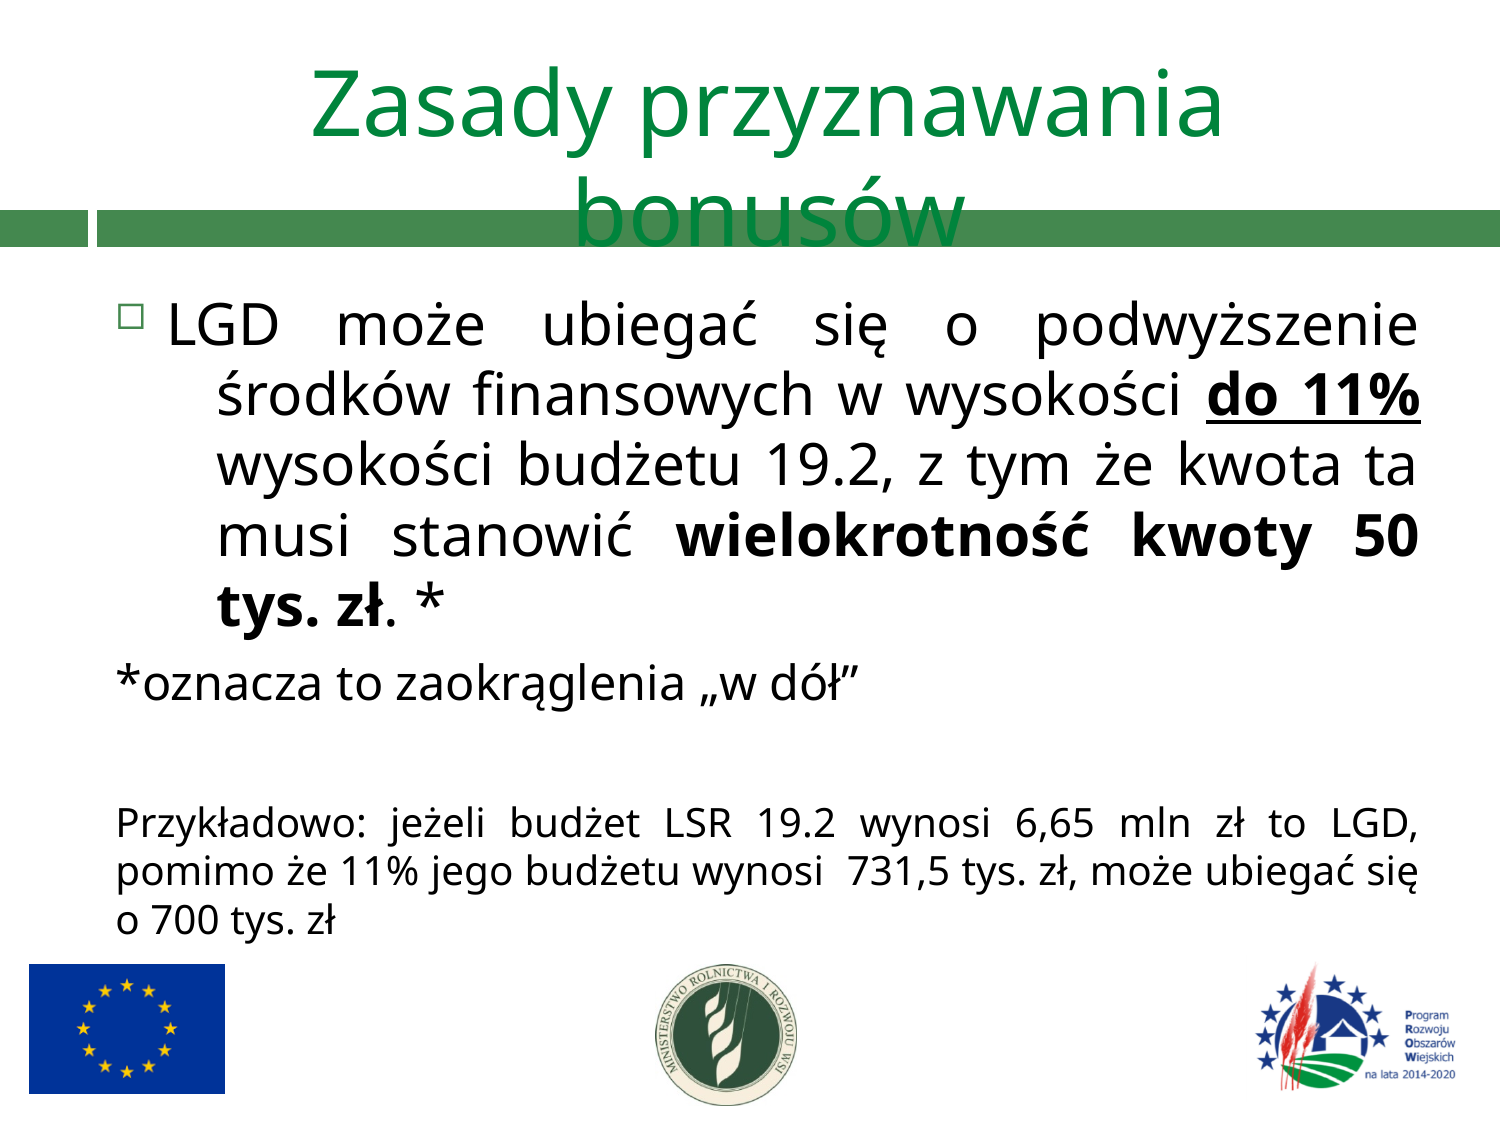

# Zasady przyznawania bonusów
LGD może ubiegać się o podwyższenie środków finansowych w wysokości do 11% wysokości budżetu 19.2, z tym że kwota ta musi stanowić wielokrotność kwoty 50 tys. zł. *
*oznacza to zaokrąglenia „w dół”
Przykładowo: jeżeli budżet LSR 19.2 wynosi 6,65 mln zł to LGD, pomimo że 11% jego budżetu wynosi 731,5 tys. zł, może ubiegać się o 700 tys. zł